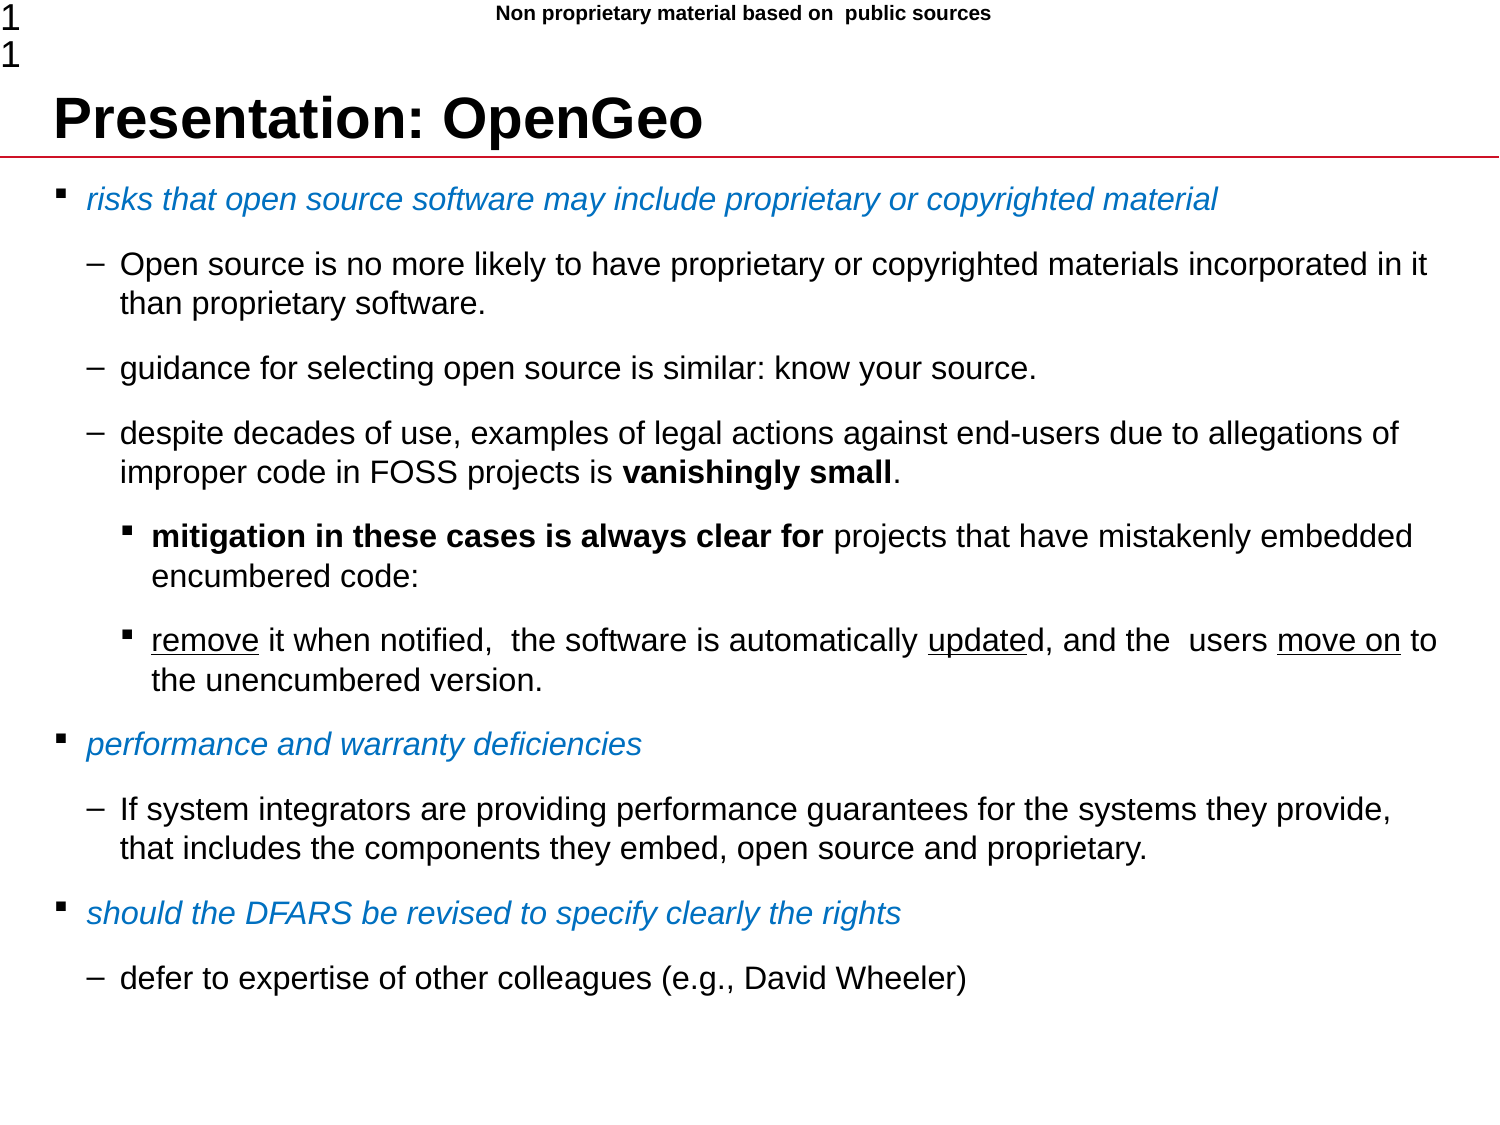

# Presentation: OpenGeo
risks that open source software may include proprietary or copyrighted material
Open source is no more likely to have proprietary or copyrighted materials incorporated in it than proprietary software.
guidance for selecting open source is similar: know your source.
despite decades of use, examples of legal actions against end-users due to allegations of improper code in FOSS projects is vanishingly small.
mitigation in these cases is always clear for projects that have mistakenly embedded encumbered code:
remove it when notified, the software is automatically updated, and the users move on to the unencumbered version.
performance and warranty deficiencies
If system integrators are providing performance guarantees for the systems they provide, that includes the components they embed, open source and proprietary.
should the DFARS be revised to specify clearly the rights
defer to expertise of other colleagues (e.g., David Wheeler)